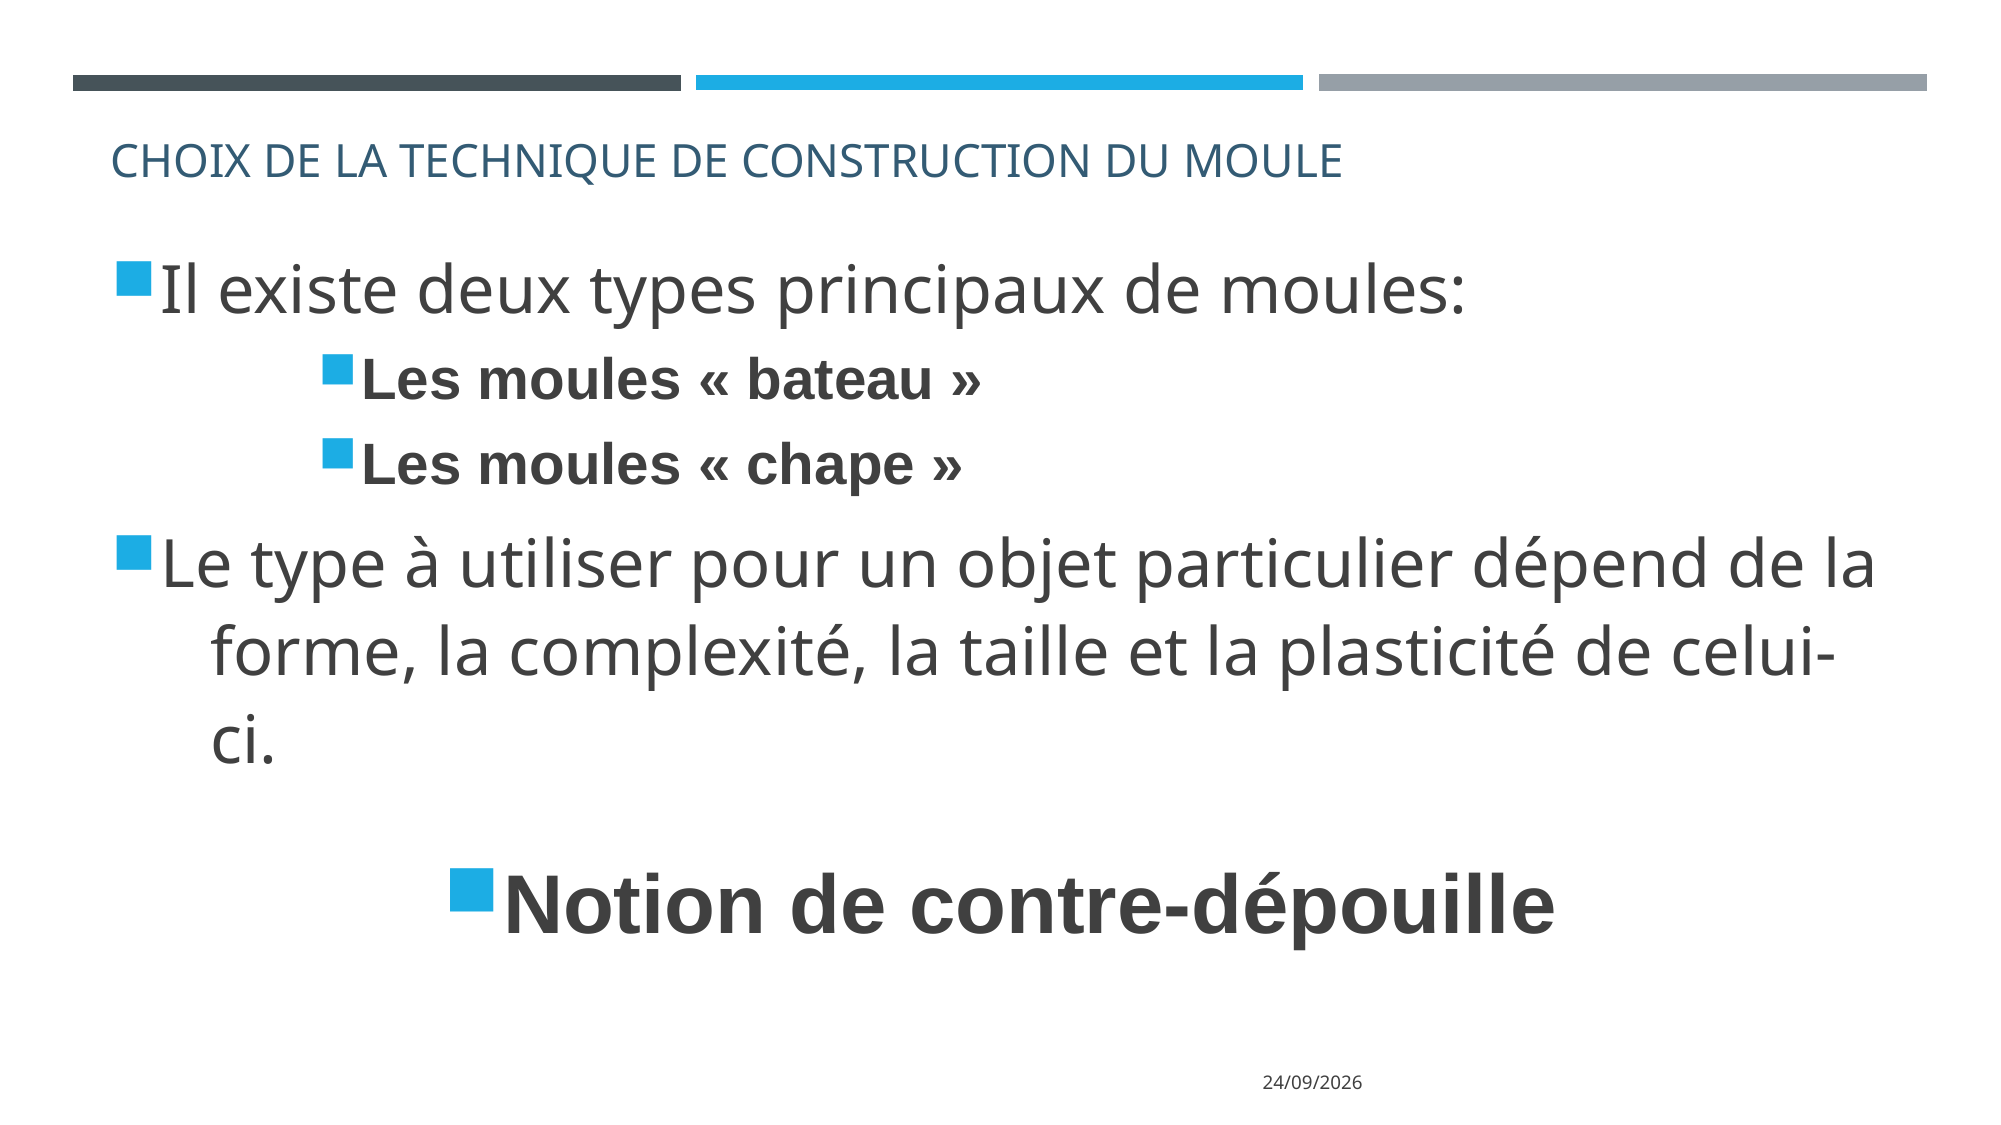

# Choix de la technique de construction du moule
Il existe deux types principaux de moules:
Les moules « bateau »
Les moules « chape »
Le type à utiliser pour un objet particulier dépend de la forme, la complexité, la taille et la plasticité de celui-ci.
Notion de contre-dépouille